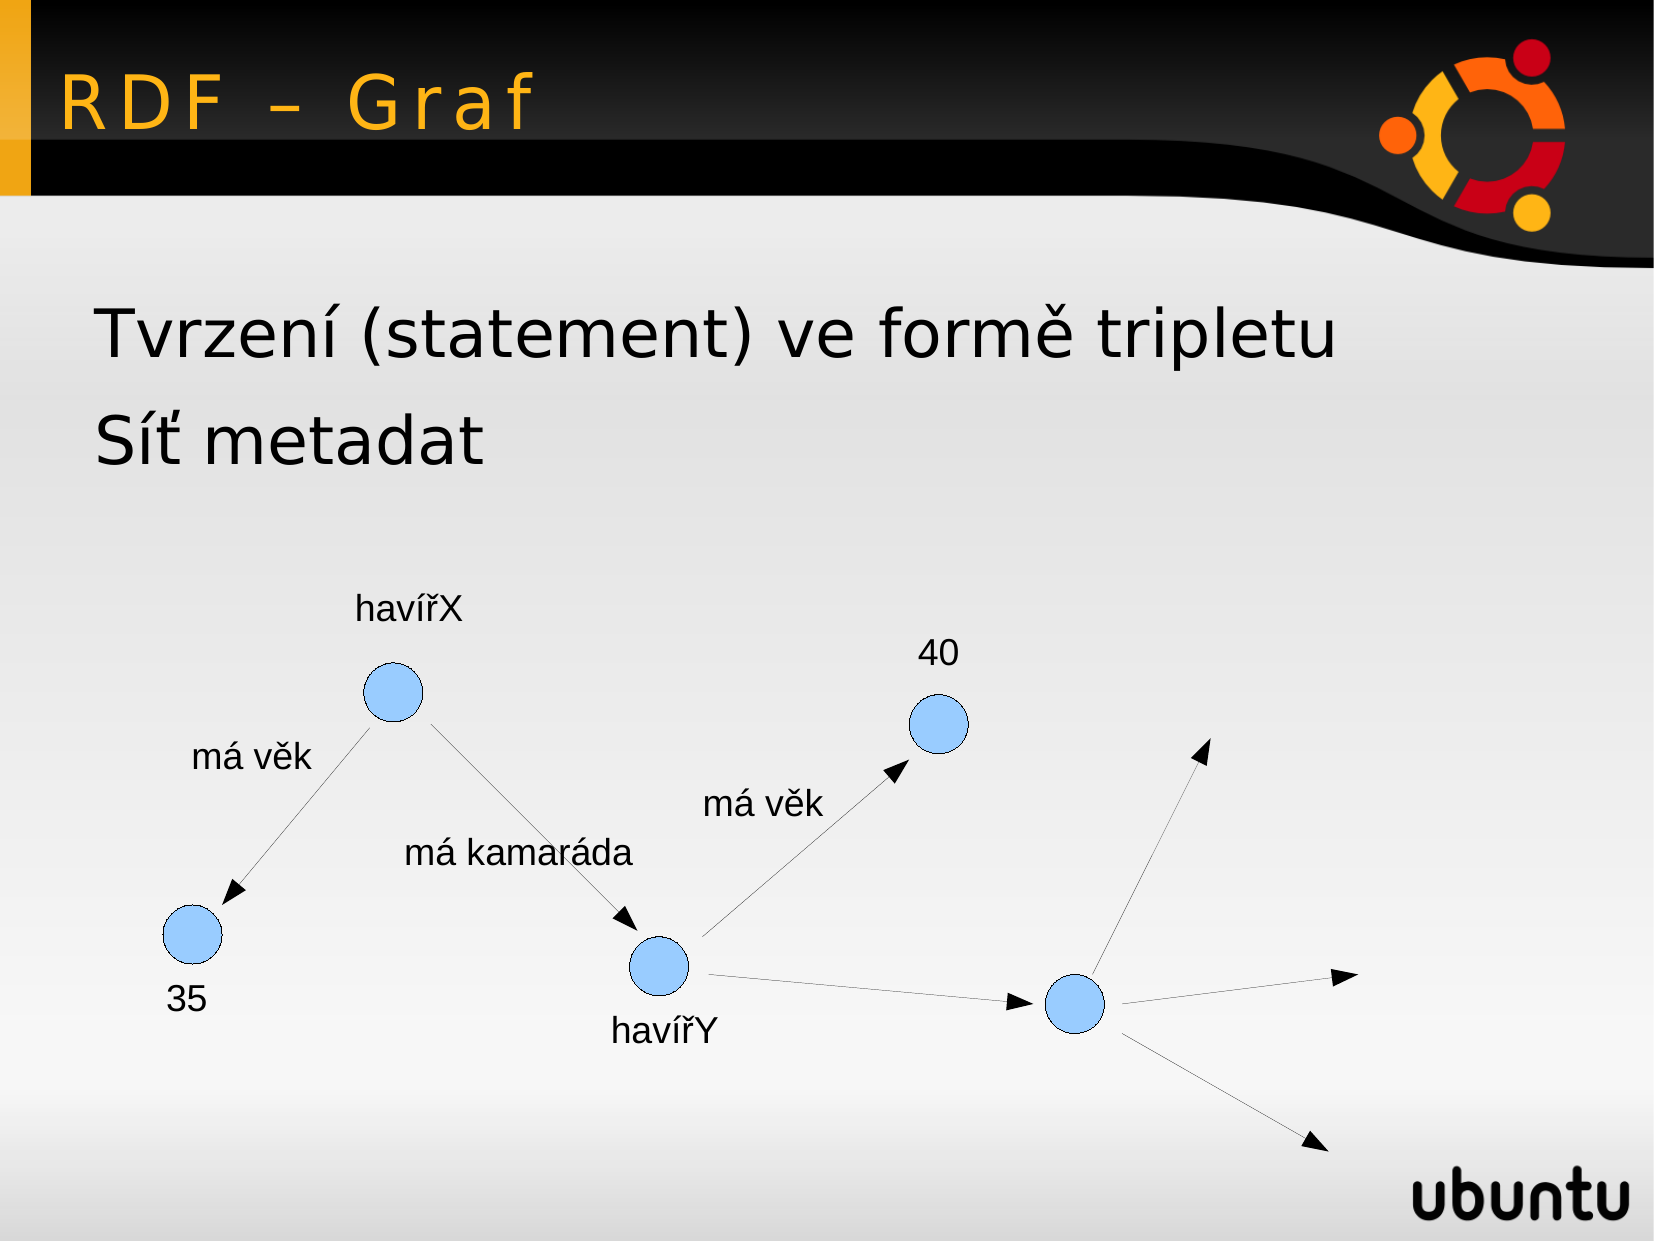

# RDF – Graf
Tvrzení (statement) ve formě tripletu
Síť metadat
havířX
40
má věk
má věk
má kamaráda
35
havířY